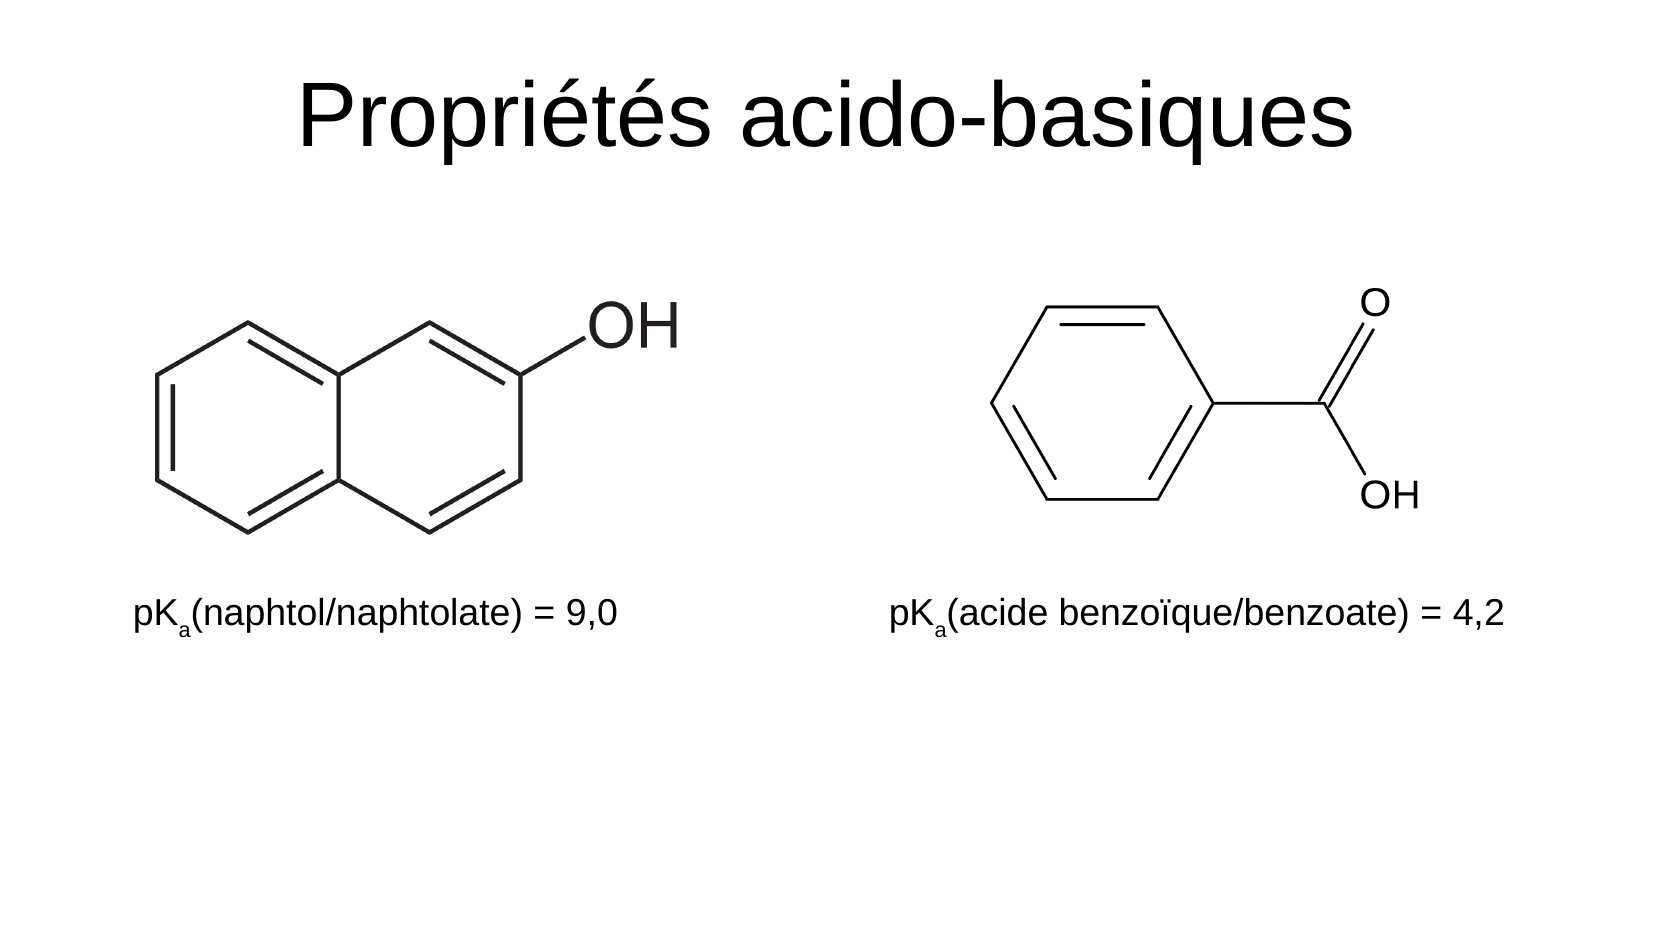

# Propriétés acido-basiques
pKa(naphtol/naphtolate) = 9,0
pKa(acide benzoïque/benzoate) = 4,2